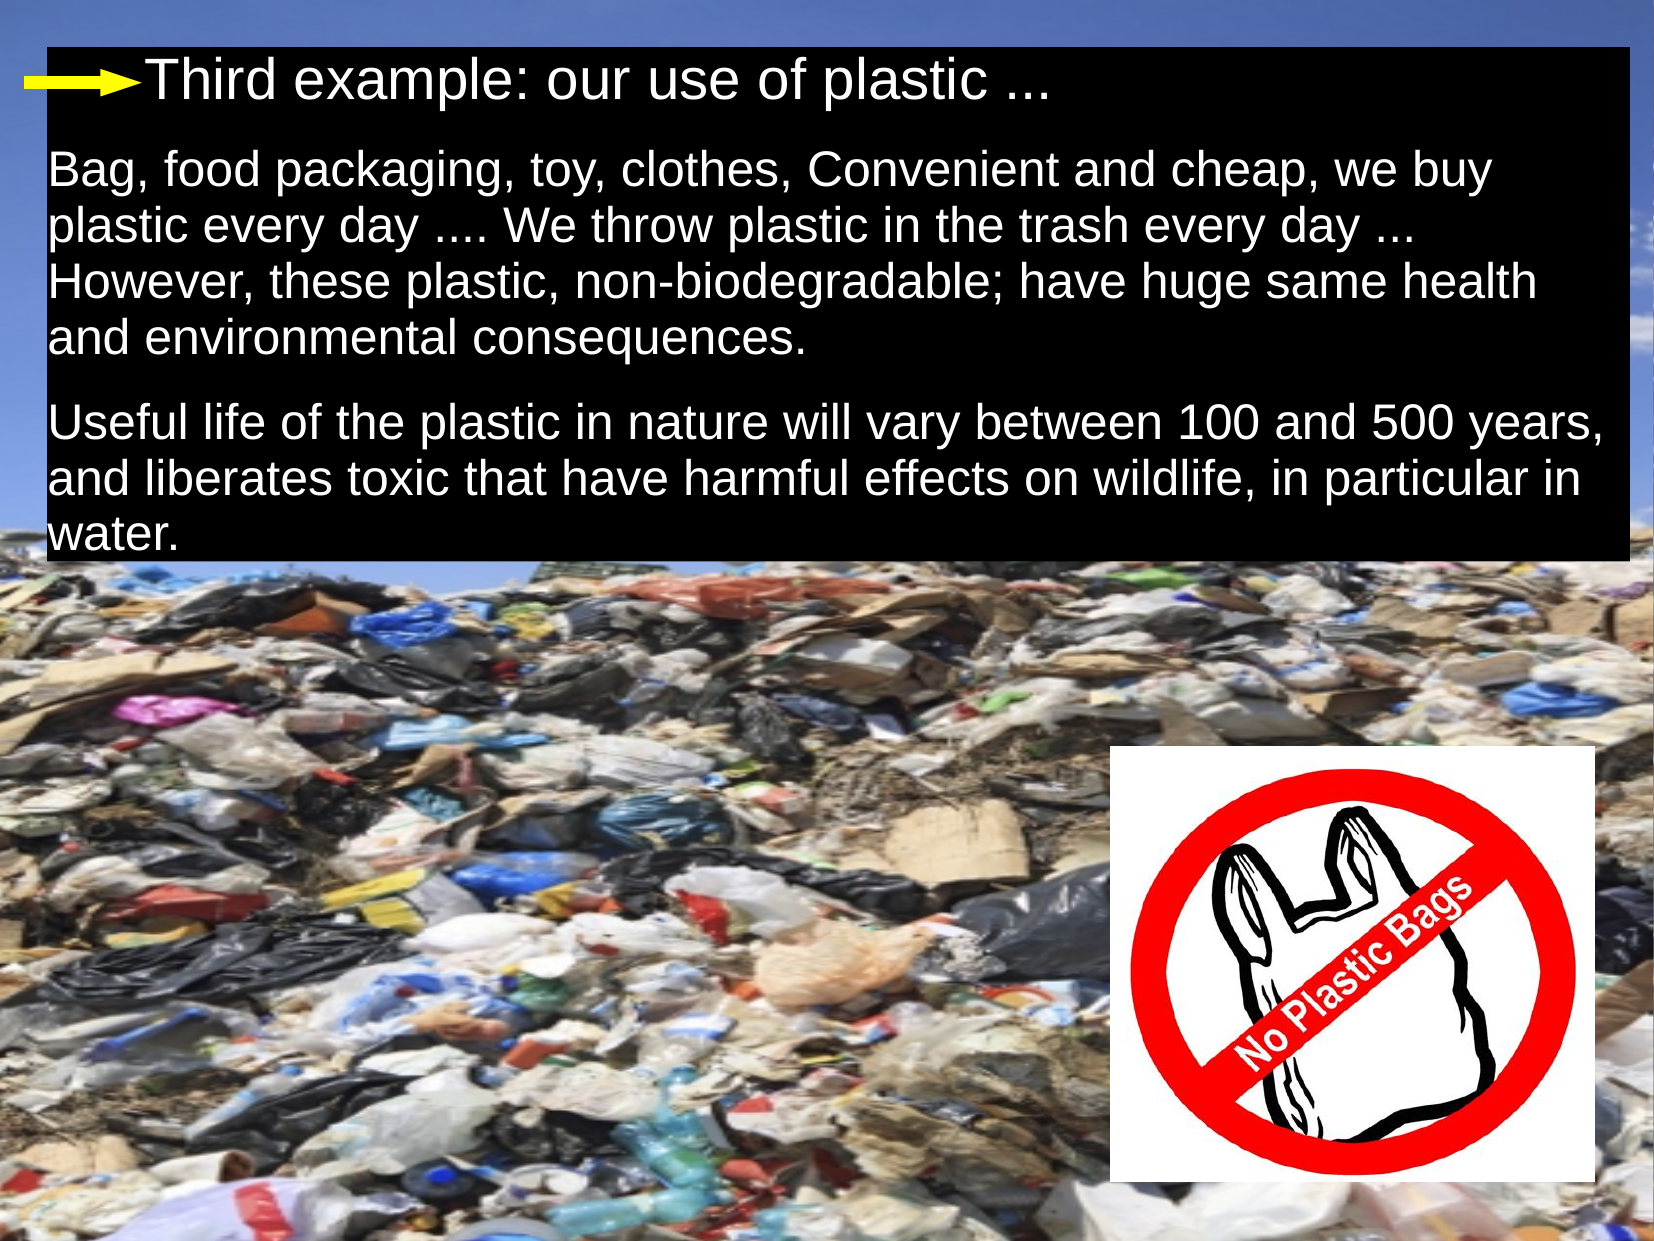

# Third example: our use of plastic ...
Bag, food packaging, toy, clothes, Convenient and cheap, we buy plastic every day .... We throw plastic in the trash every day ... However, these plastic, non-biodegradable; have huge same health and environmental consequences.
Useful life of the plastic in nature will vary between 100 and 500 years, and liberates toxic that have harmful effects on wildlife, in particular in water.